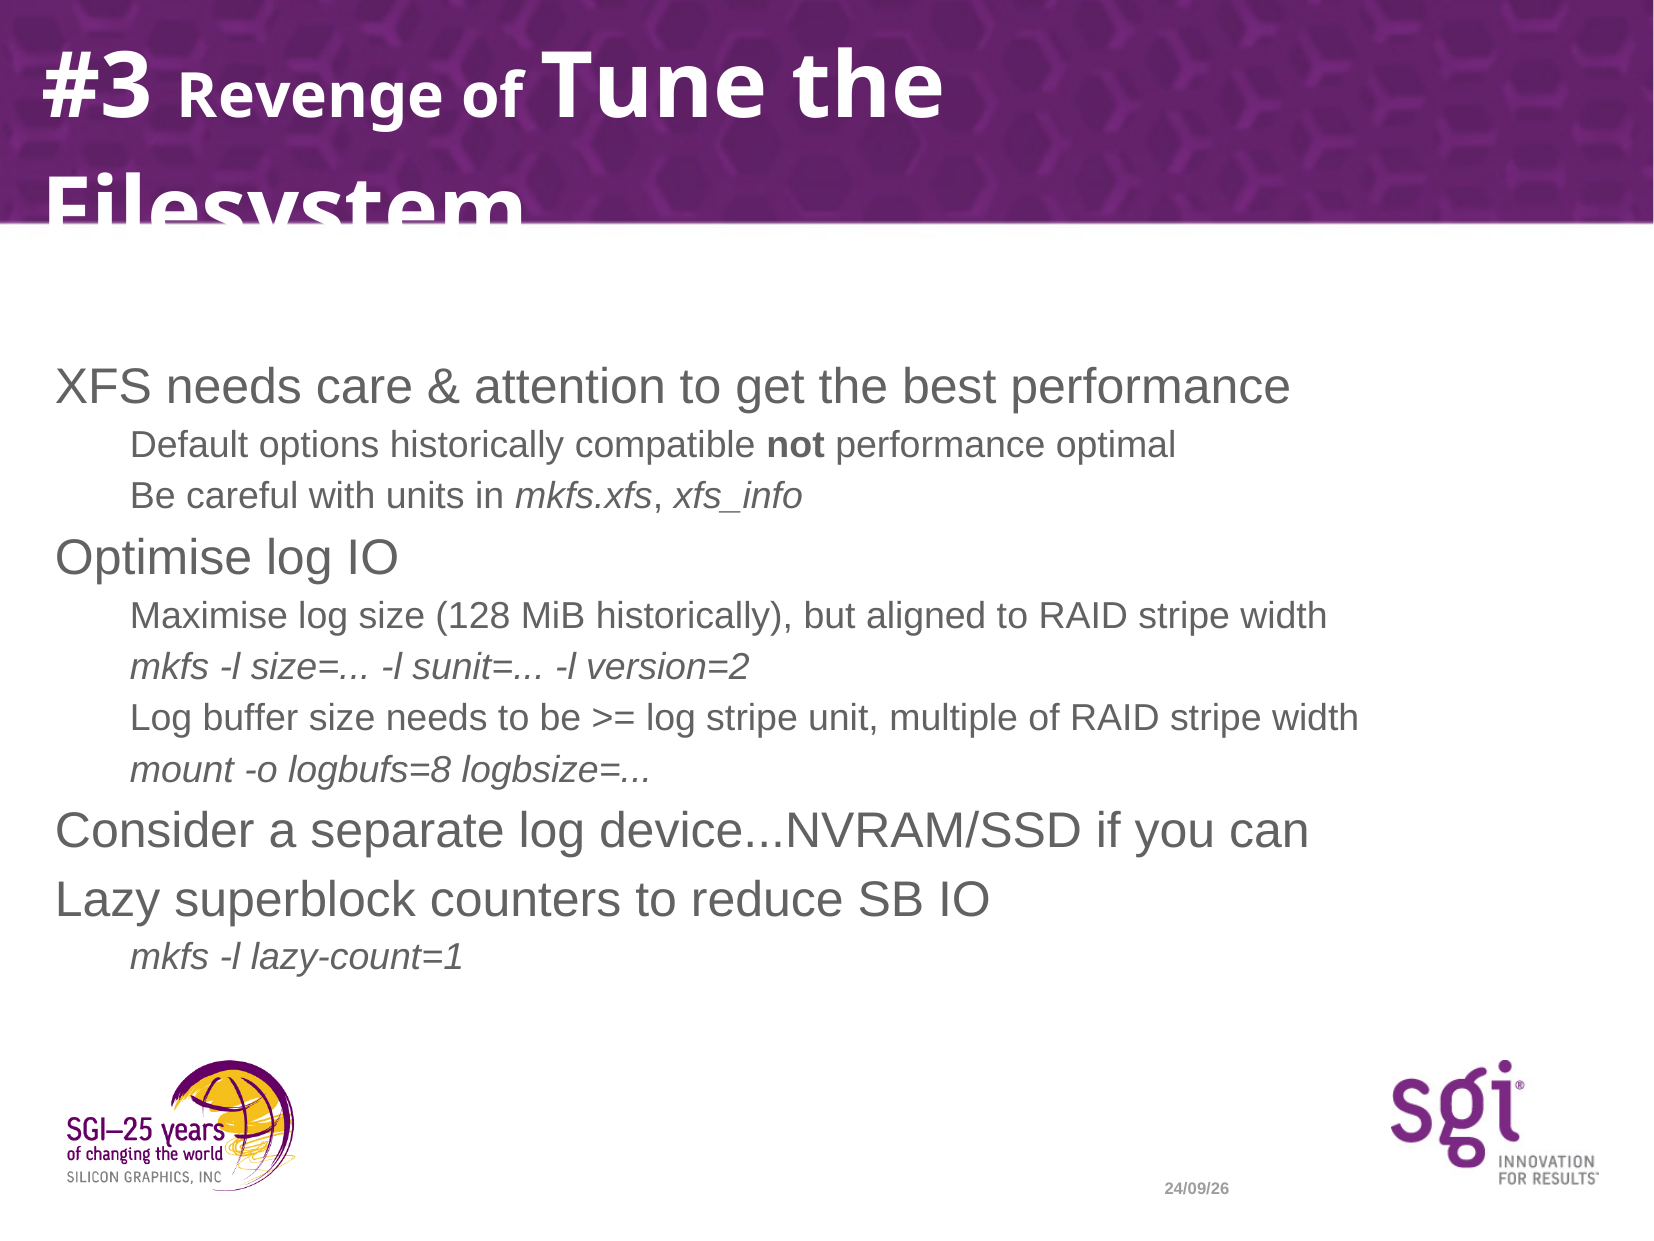

# #3 Revenge of Tune the Filesystem
XFS needs care & attention to get the best performance
Default options historically compatible not performance optimal
Be careful with units in mkfs.xfs, xfs_info
Optimise log IO
Maximise log size (128 MiB historically), but aligned to RAID stripe width
mkfs -l size=... -l sunit=... -l version=2
Log buffer size needs to be >= log stripe unit, multiple of RAID stripe width
mount -o logbufs=8 logbsize=...
Consider a separate log device...NVRAM/SSD if you can
Lazy superblock counters to reduce SB IO
mkfs -l lazy-count=1